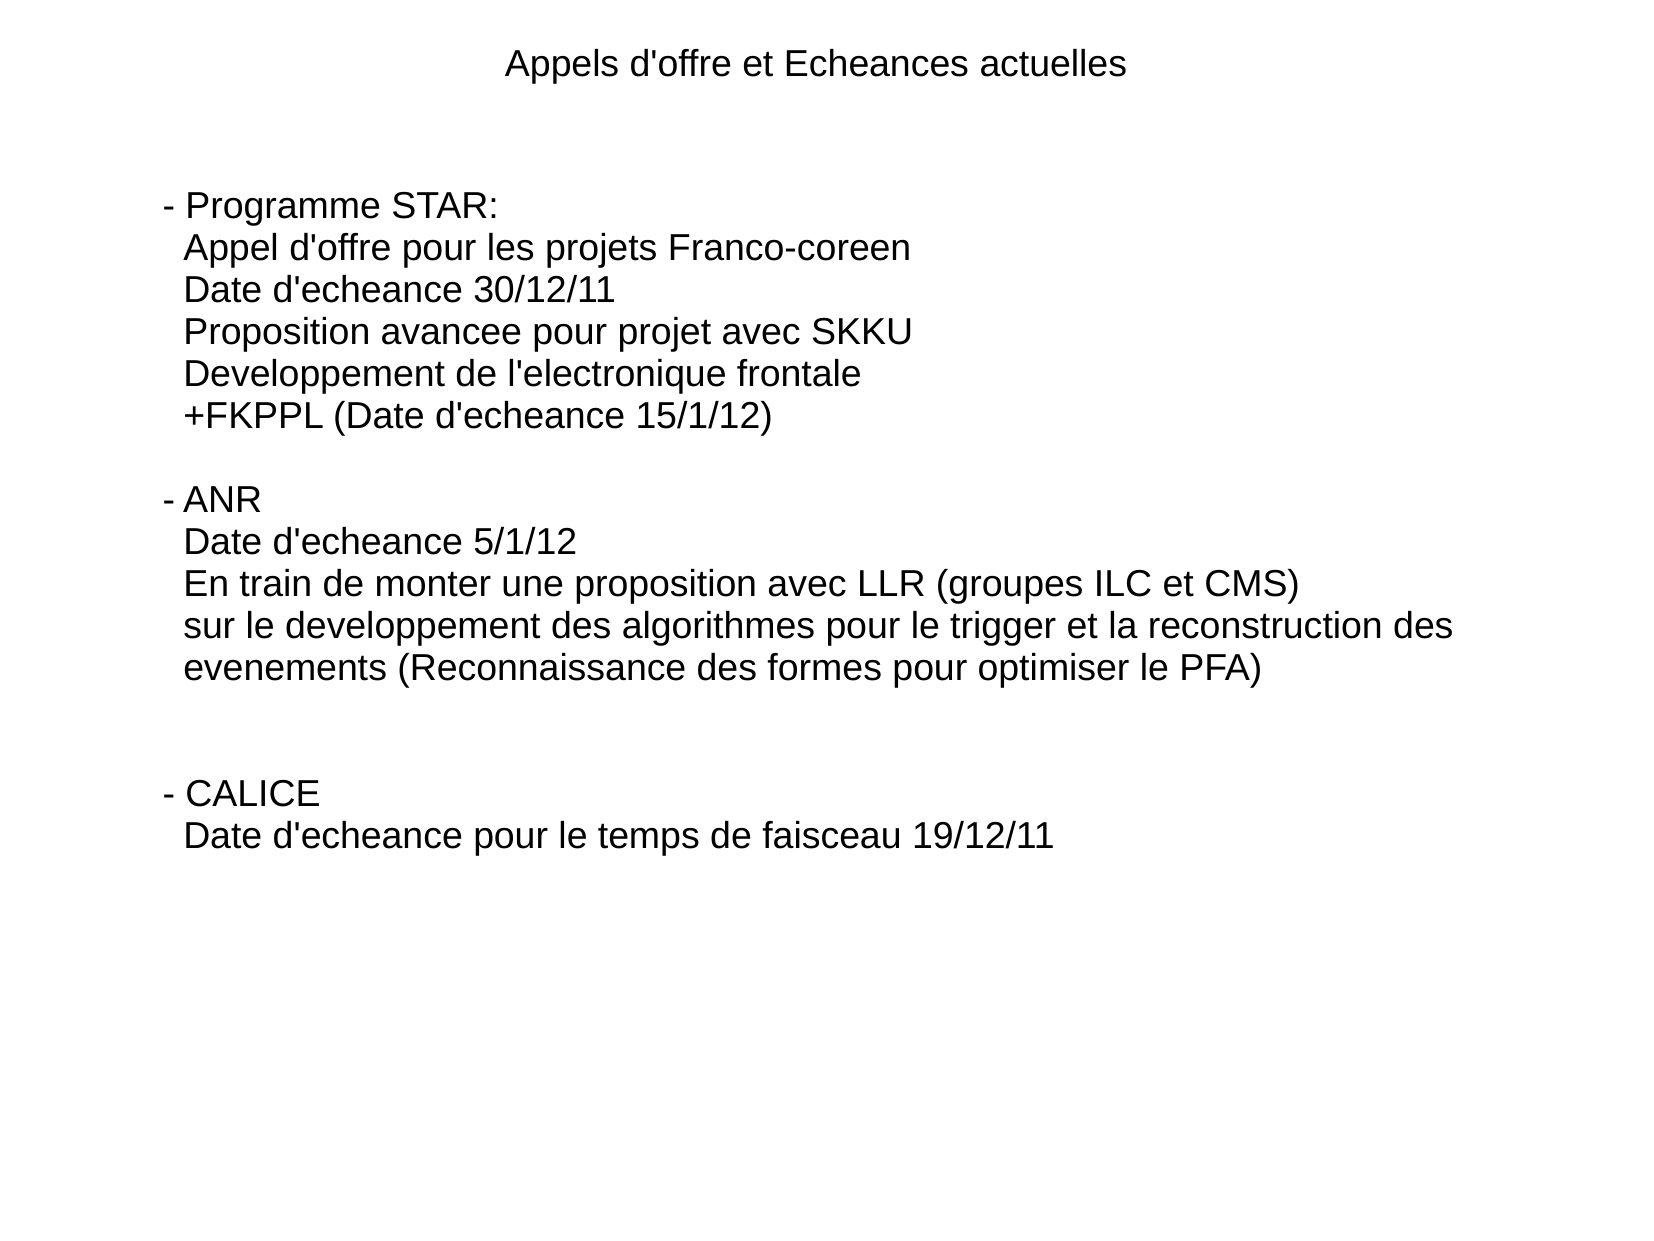

Appels d'offre et Echeances actuelles
- Programme STAR:
 Appel d'offre pour les projets Franco-coreen
 Date d'echeance 30/12/11
 Proposition avancee pour projet avec SKKU
 Developpement de l'electronique frontale
 +FKPPL (Date d'echeance 15/1/12)
- ANR
 Date d'echeance 5/1/12
 En train de monter une proposition avec LLR (groupes ILC et CMS)
 sur le developpement des algorithmes pour le trigger et la reconstruction des
 evenements (Reconnaissance des formes pour optimiser le PFA)
- CALICE
 Date d'echeance pour le temps de faisceau 19/12/11